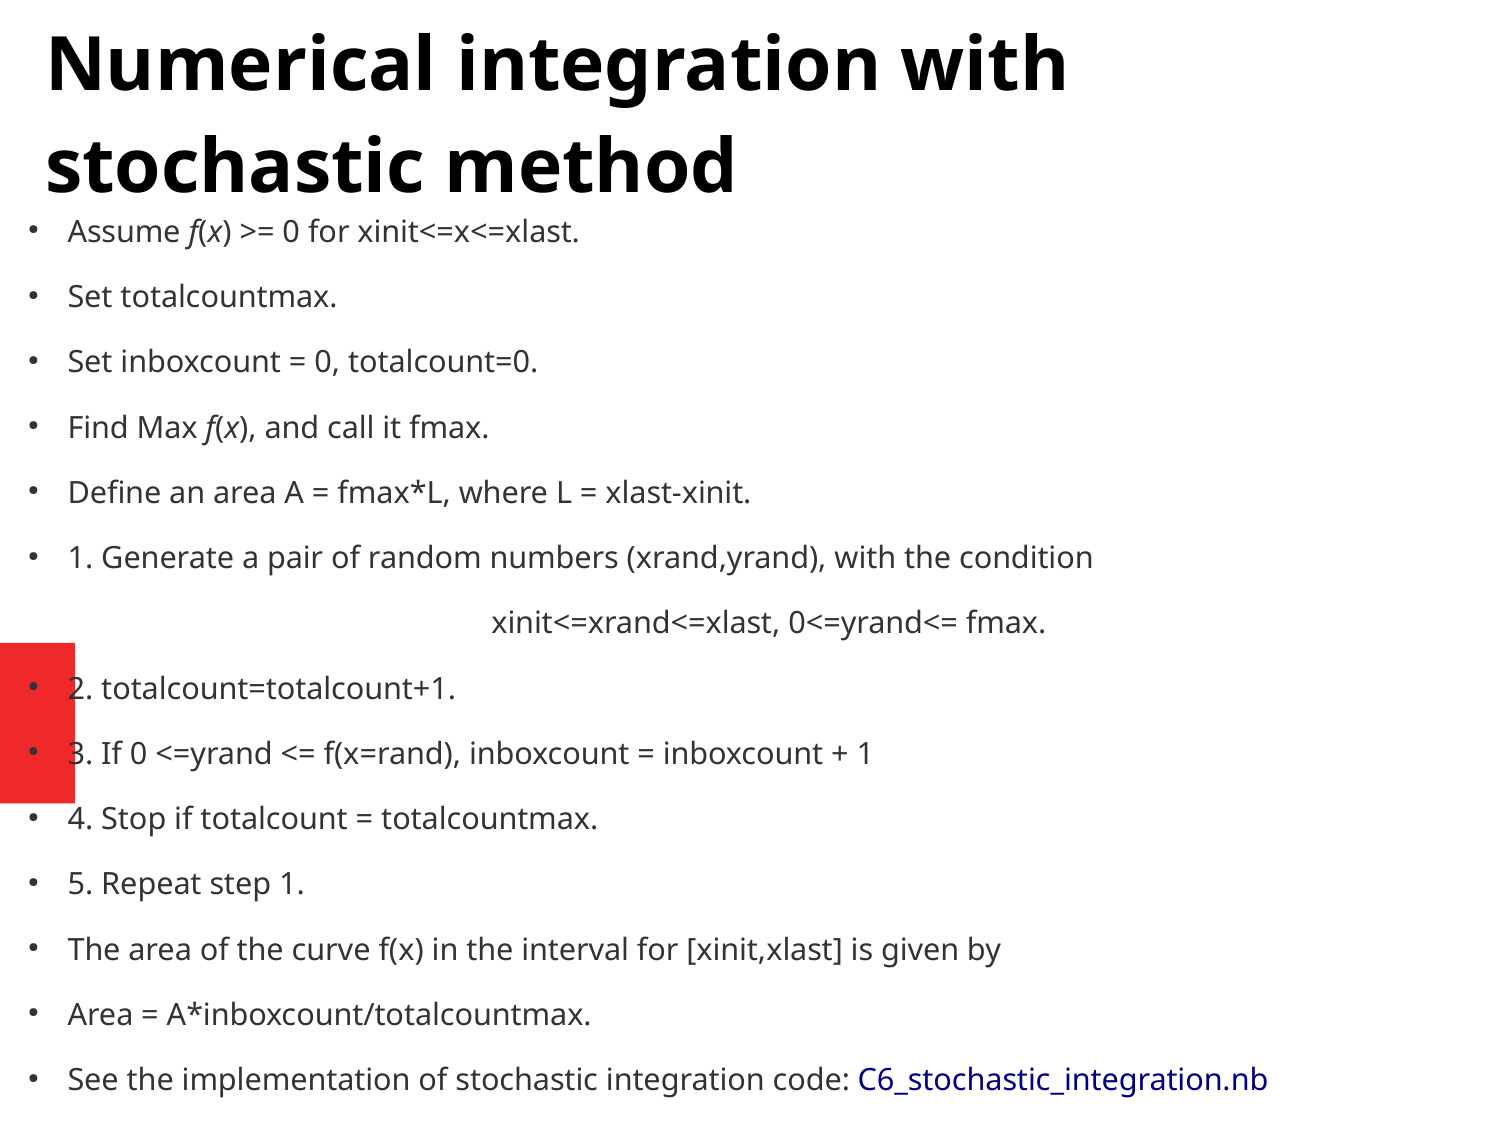

# Numerical integration with stochastic method
Assume f(x) >= 0 for xinit<=x<=xlast.
Set totalcountmax.
Set inboxcount = 0, totalcount=0.
Find Max f(x), and call it fmax.
Define an area A = fmax*L, where L = xlast-xinit.
1. Generate a pair of random numbers (xrand,yrand), with the condition
xinit<=xrand<=xlast, 0<=yrand<= fmax.
2. totalcount=totalcount+1.
3. If 0 <=yrand <= f(x=rand), inboxcount = inboxcount + 1
4. Stop if totalcount = totalcountmax.
5. Repeat step 1.
The area of the curve f(x) in the interval for [xinit,xlast] is given by
Area = A*inboxcount/totalcountmax.
See the implementation of stochastic integration code: C6_stochastic_integration.nb